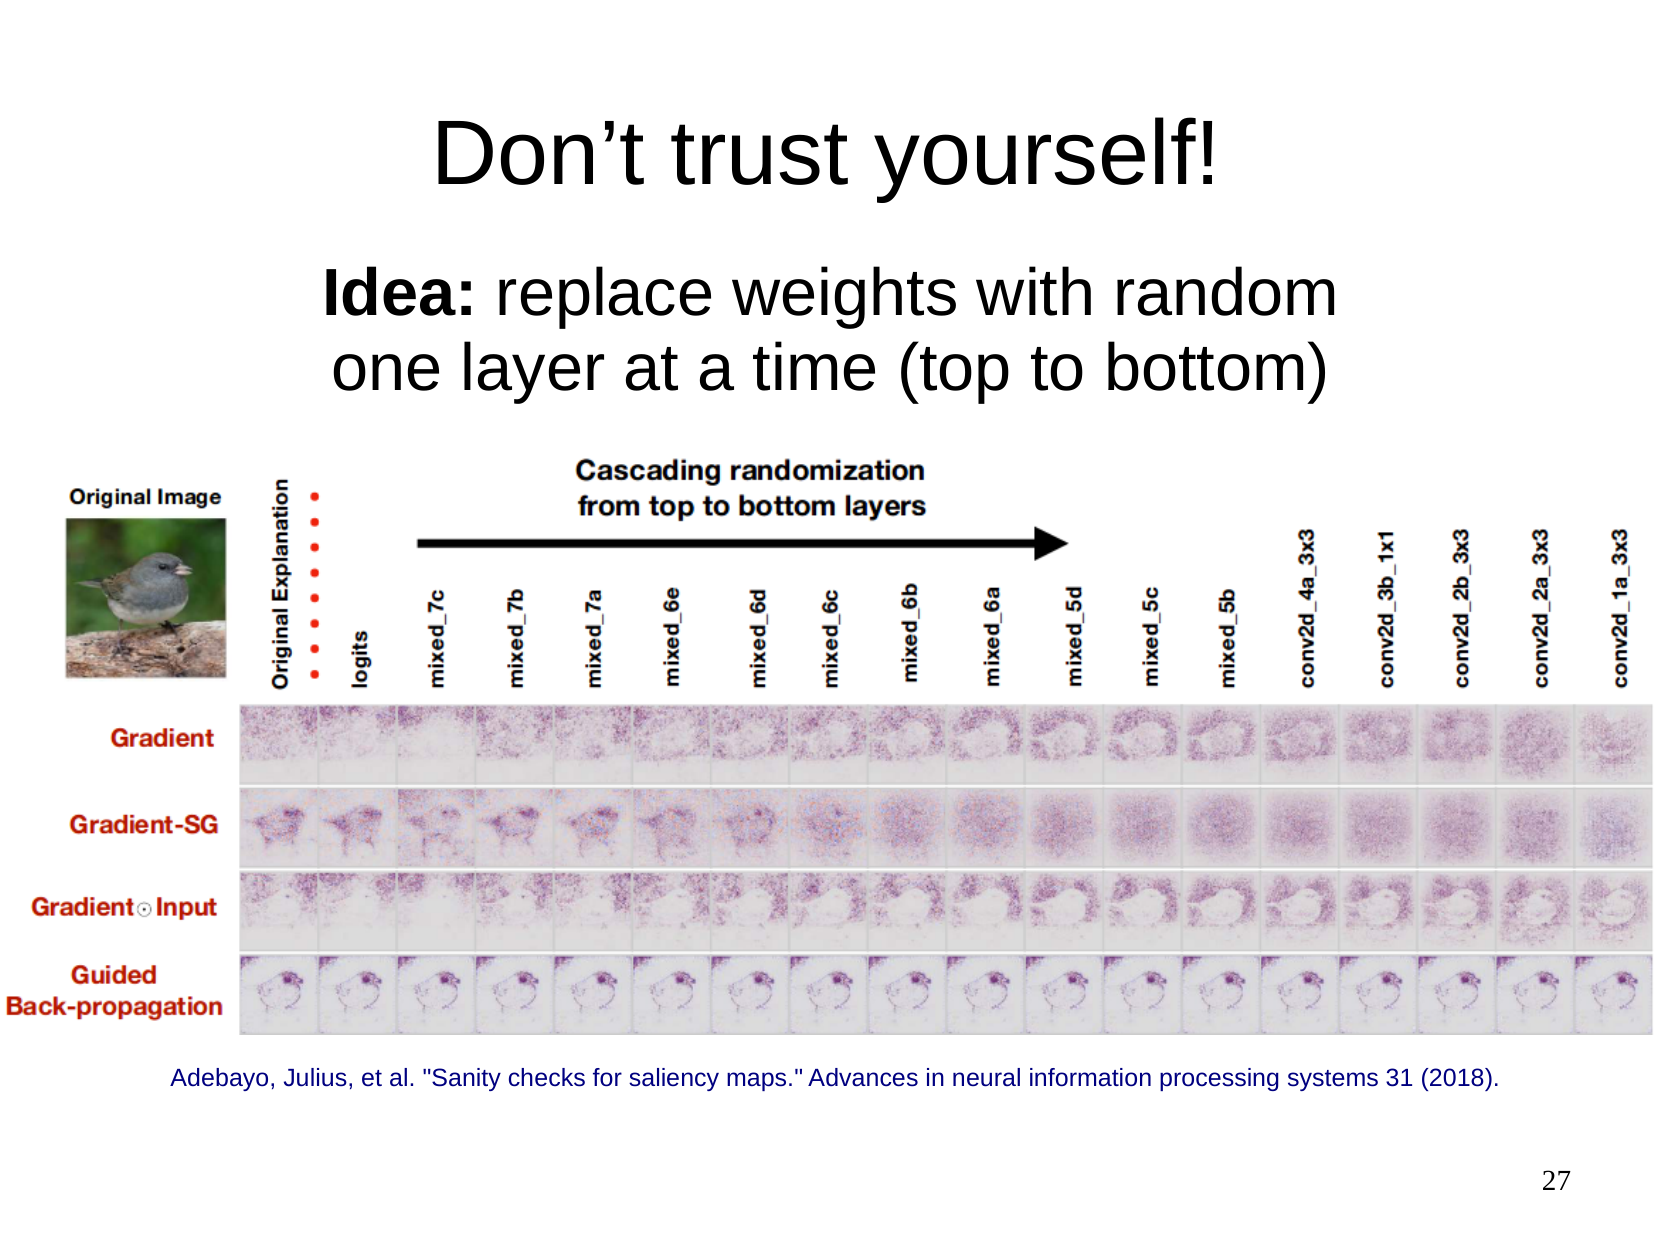

# Don’t trust yourself!
Idea: replace weights with random
one layer at a time (top to bottom)
Adebayo, Julius, et al. "Sanity checks for saliency maps." Advances in neural information processing systems 31 (2018).
27